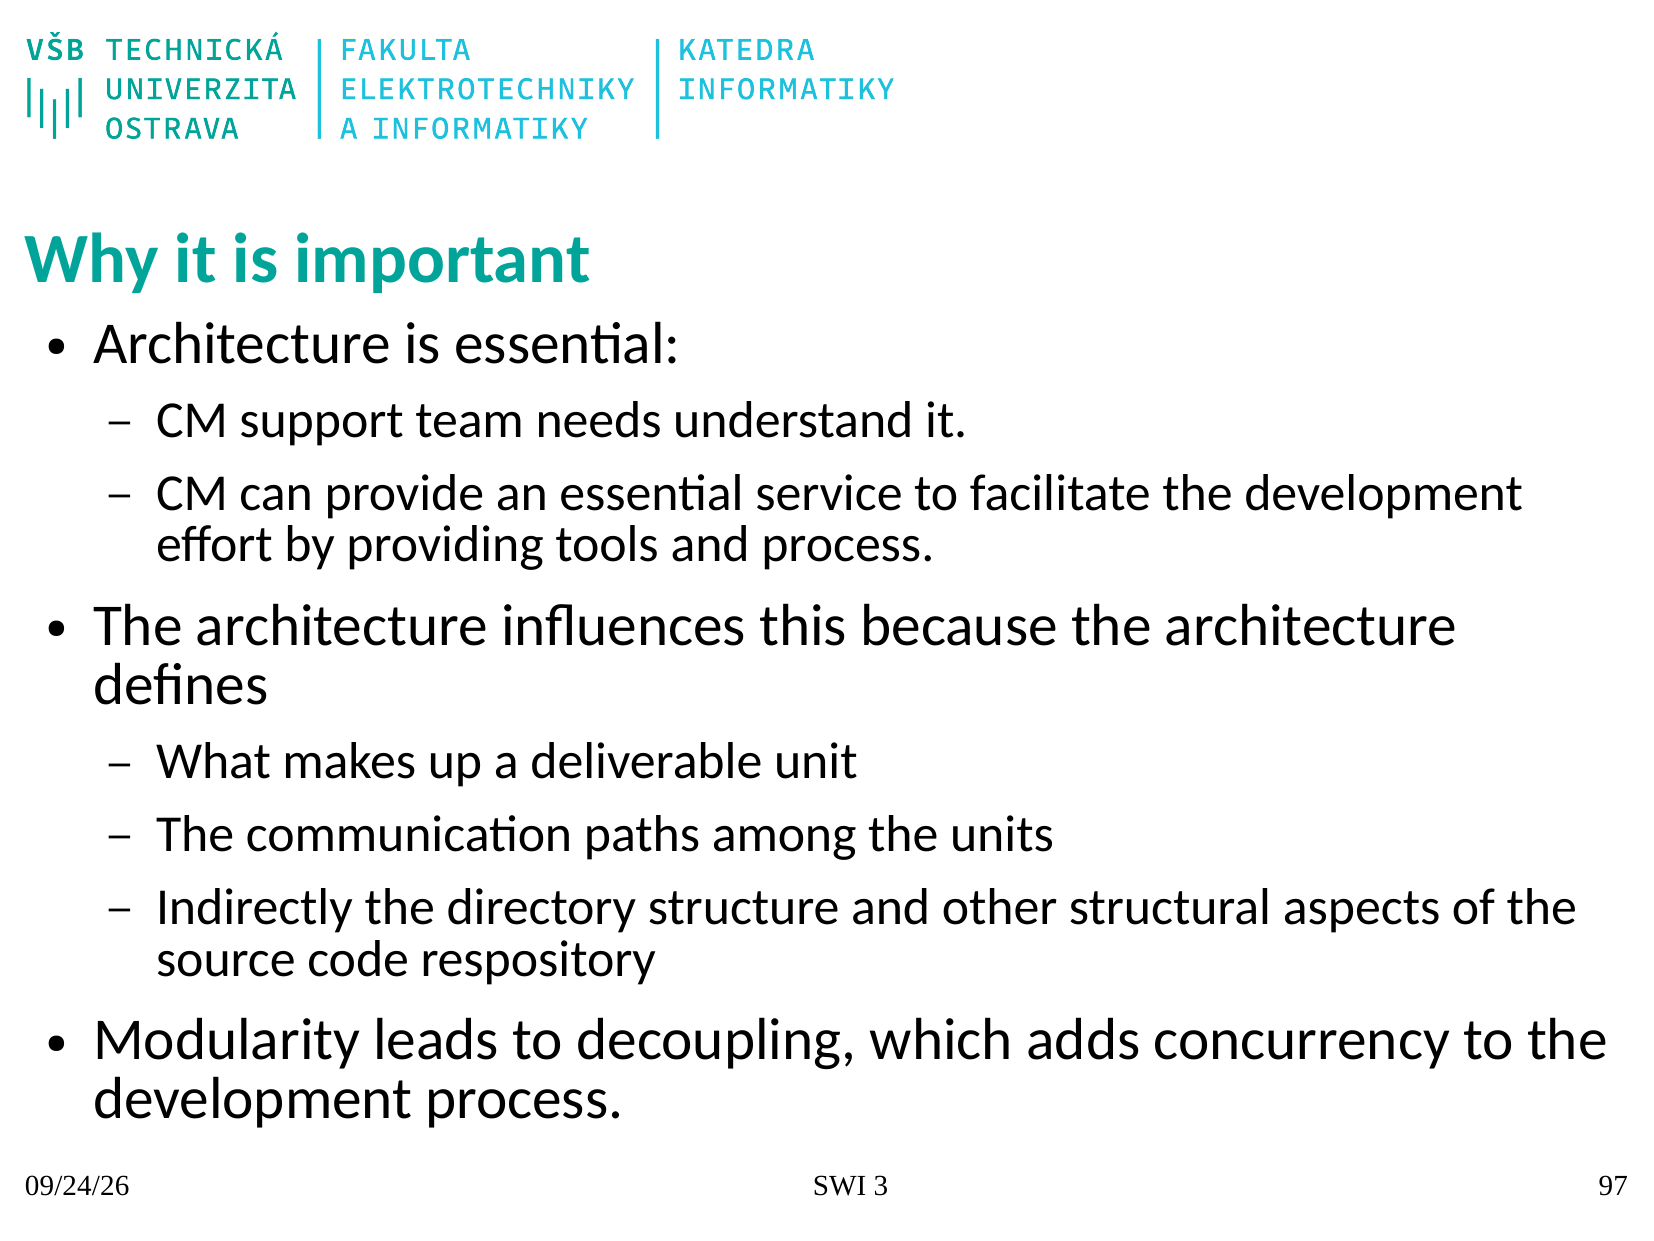

# Why it is important
Architecture is essential:
CM support team needs understand it.
CM can provide an essential service to facilitate the development effort by providing tools and process.
The architecture influences this because the architecture defines
What makes up a deliverable unit
The communication paths among the units
Indirectly the directory structure and other structural aspects of the source code respository
Modularity leads to decoupling, which adds concurrency to the development process.
SWI 3
97